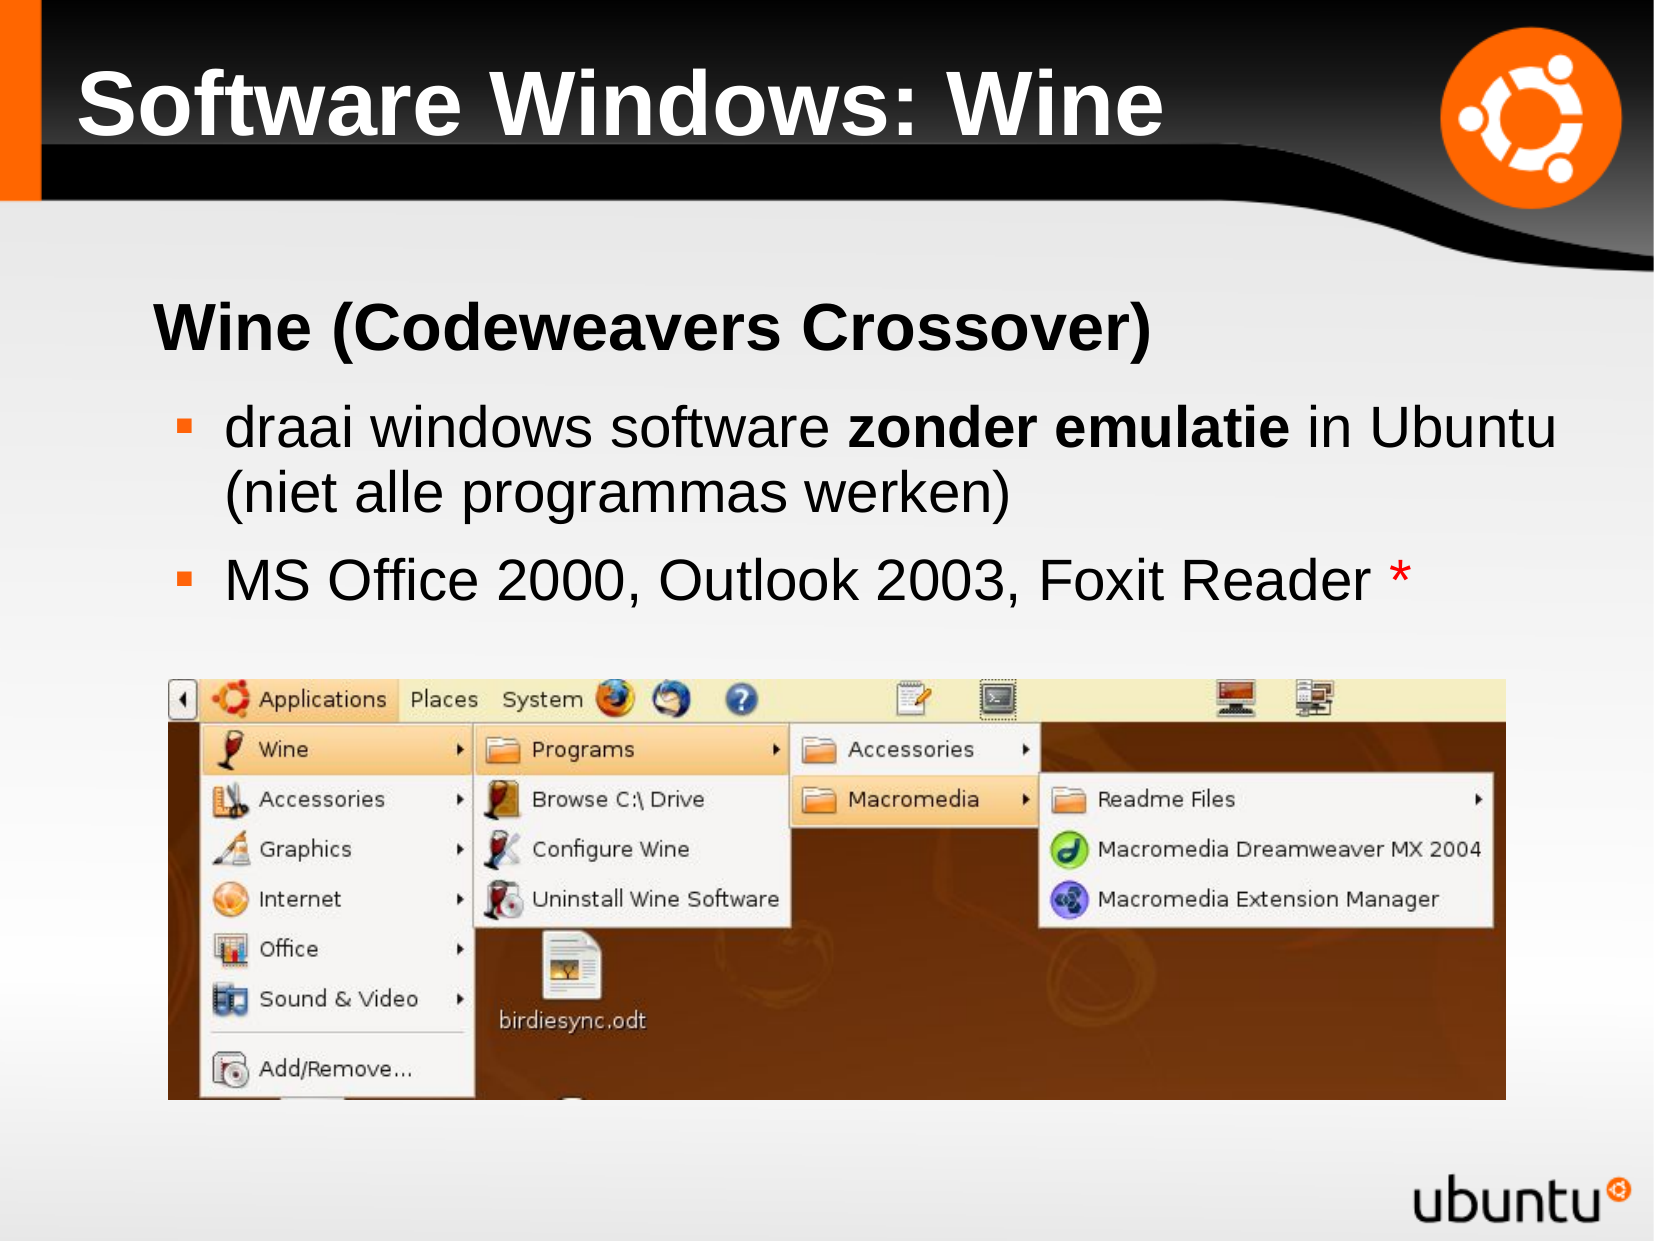

# Software Windows: Wine
Wine (Codeweavers Crossover)
draai windows software zonder emulatie in Ubuntu (niet alle programmas werken)
MS Office 2000, Outlook 2003, Foxit Reader *